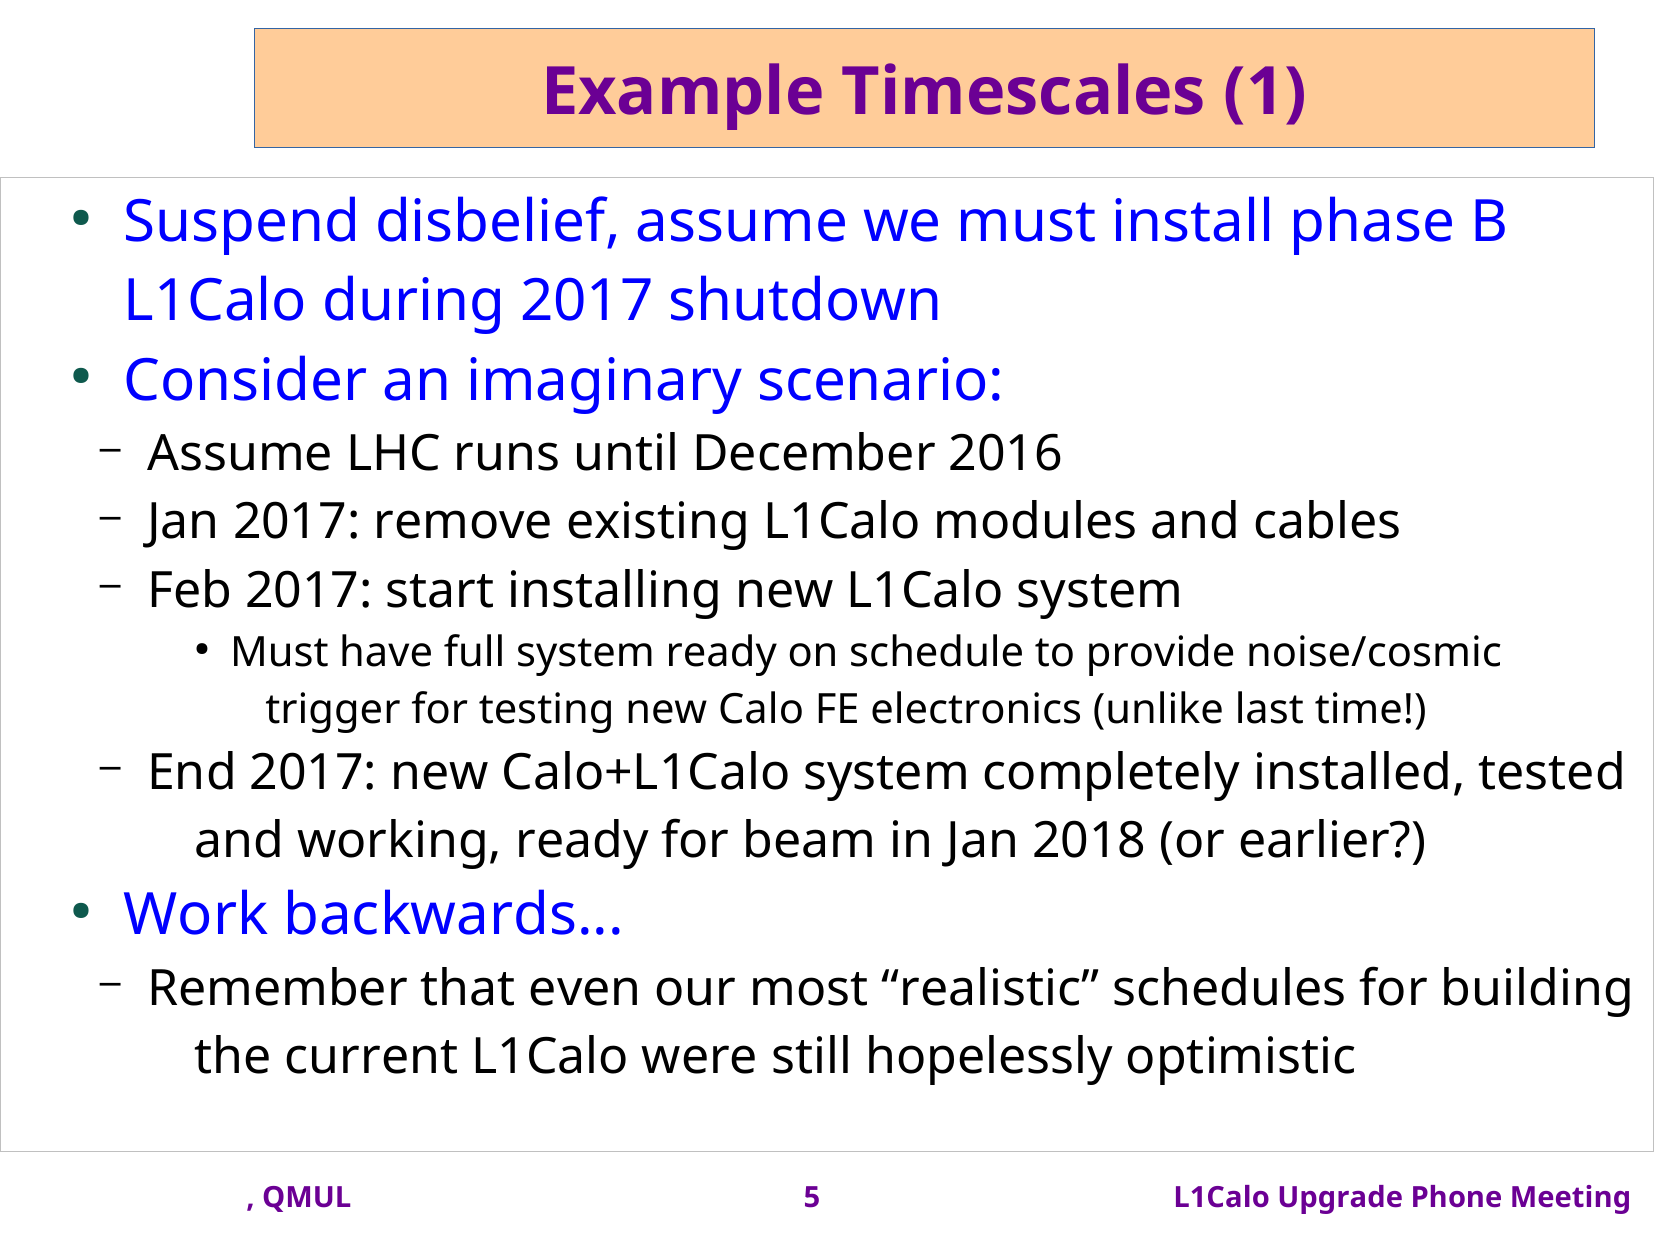

# Example Timescales (1)
Suspend disbelief, assume we must install phase B L1Calo during 2017 shutdown
Consider an imaginary scenario:
Assume LHC runs until December 2016
Jan 2017: remove existing L1Calo modules and cables
Feb 2017: start installing new L1Calo system
Must have full system ready on schedule to provide noise/cosmic trigger for testing new Calo FE electronics (unlike last time!)
End 2017: new Calo+L1Calo system completely installed, tested and working, ready for beam in Jan 2018 (or earlier?)
Work backwards...
Remember that even our most “realistic” schedules for building the current L1Calo were still hopelessly optimistic